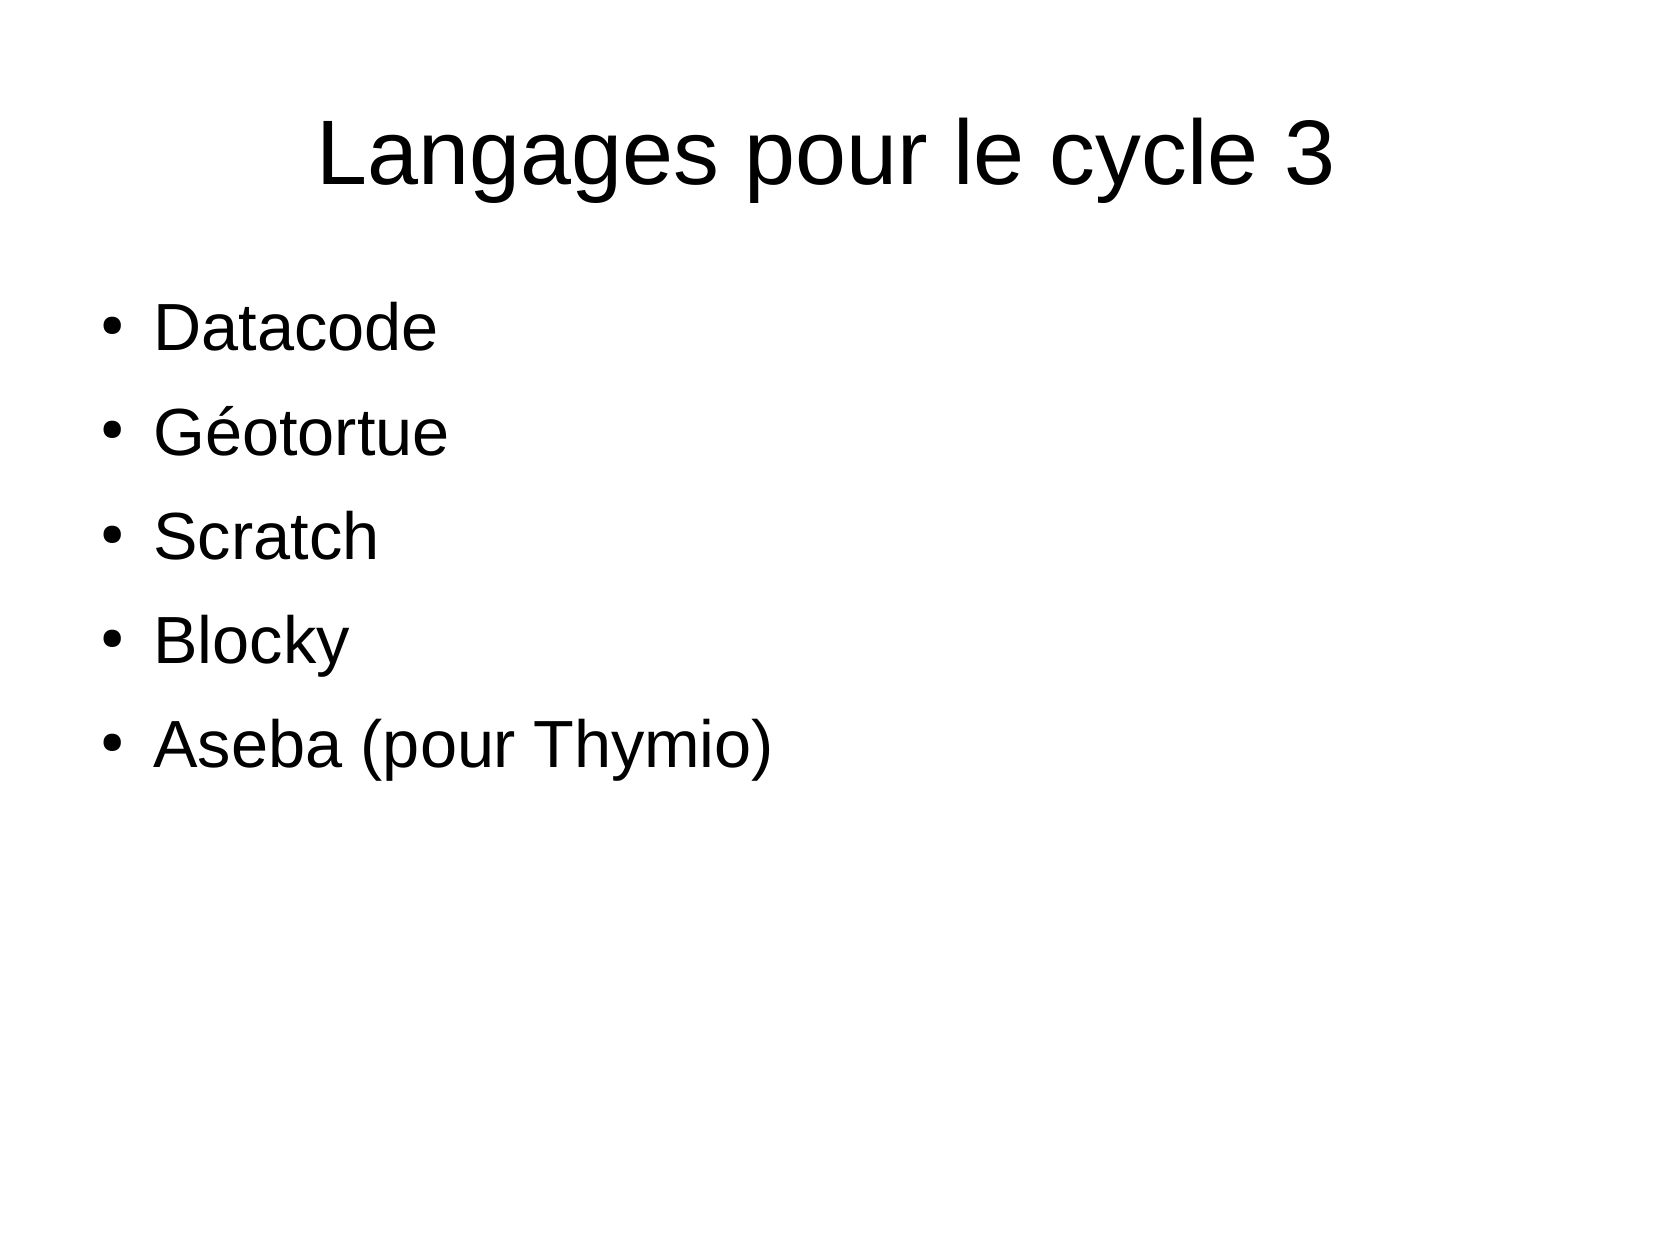

# Langages pour le cycle 3
Datacode
Géotortue
Scratch
Blocky
Aseba (pour Thymio)